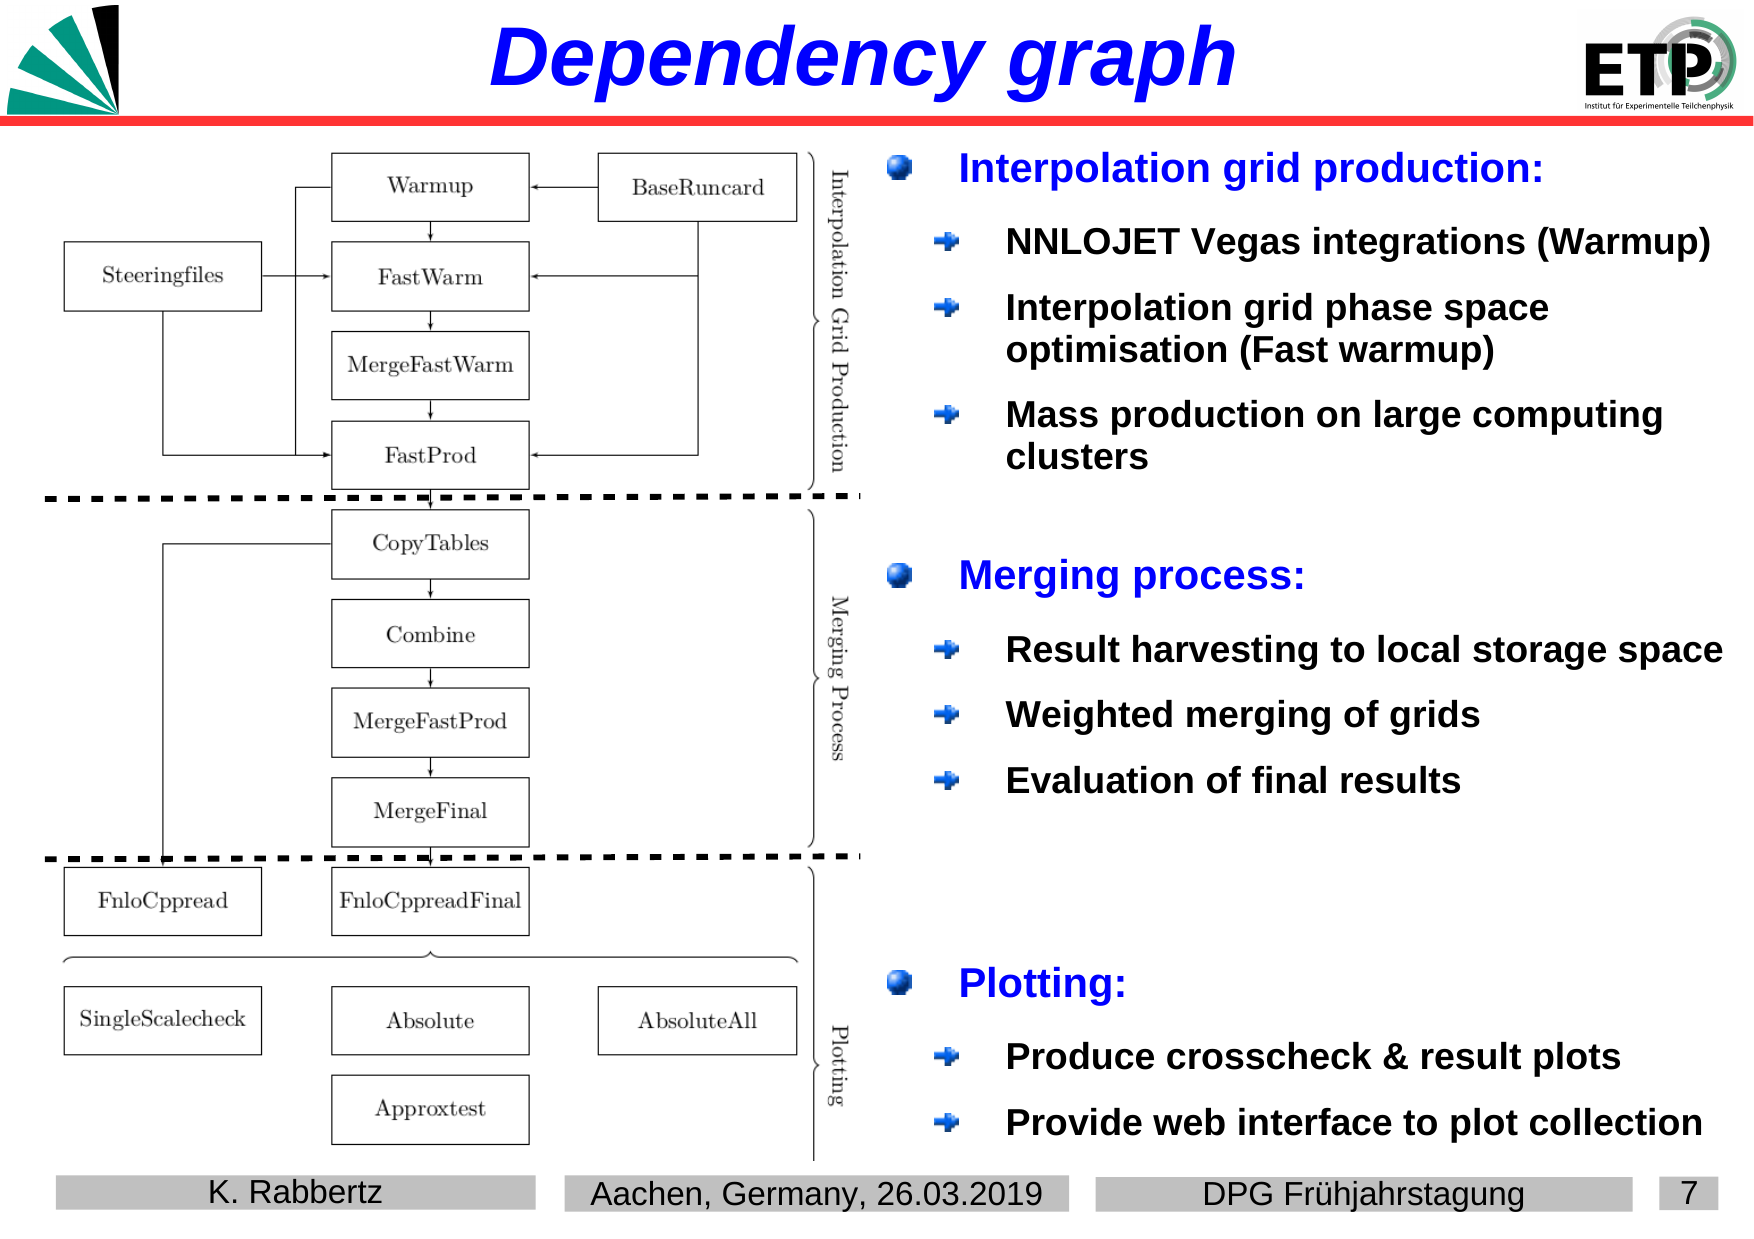

# Dependency graph
Interpolation grid production:
NNLOJET Vegas integrations (Warmup)
Interpolation grid phase space optimisation (Fast warmup)
Mass production on large computing clusters
Merging process:
Result harvesting to local storage space
Weighted merging of grids
Evaluation of final results
Plotting:
Produce crosscheck & result plots
Provide web interface to plot collection